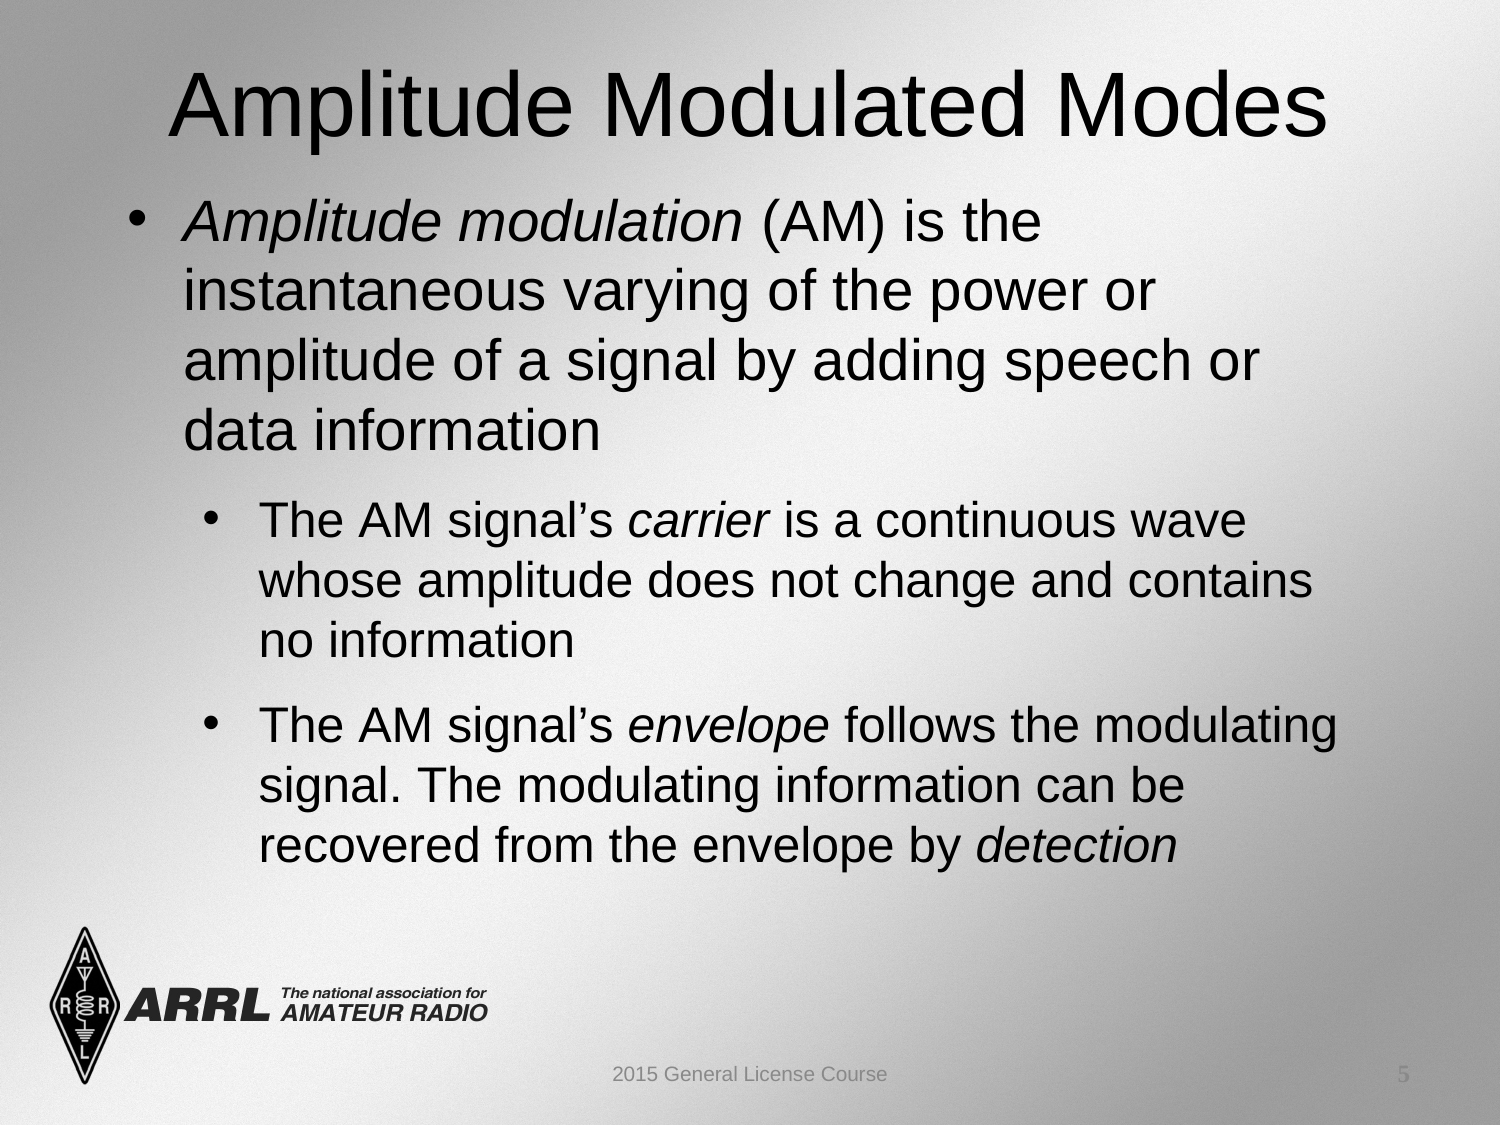

Amplitude Modulated Modes
Amplitude modulation (AM) is the instantaneous varying of the power or amplitude of a signal by adding speech or data information
The AM signal’s carrier is a continuous wave whose amplitude does not change and contains no information
The AM signal’s envelope follows the modulating signal. The modulating information can be recovered from the envelope by detection
2015 General License Course